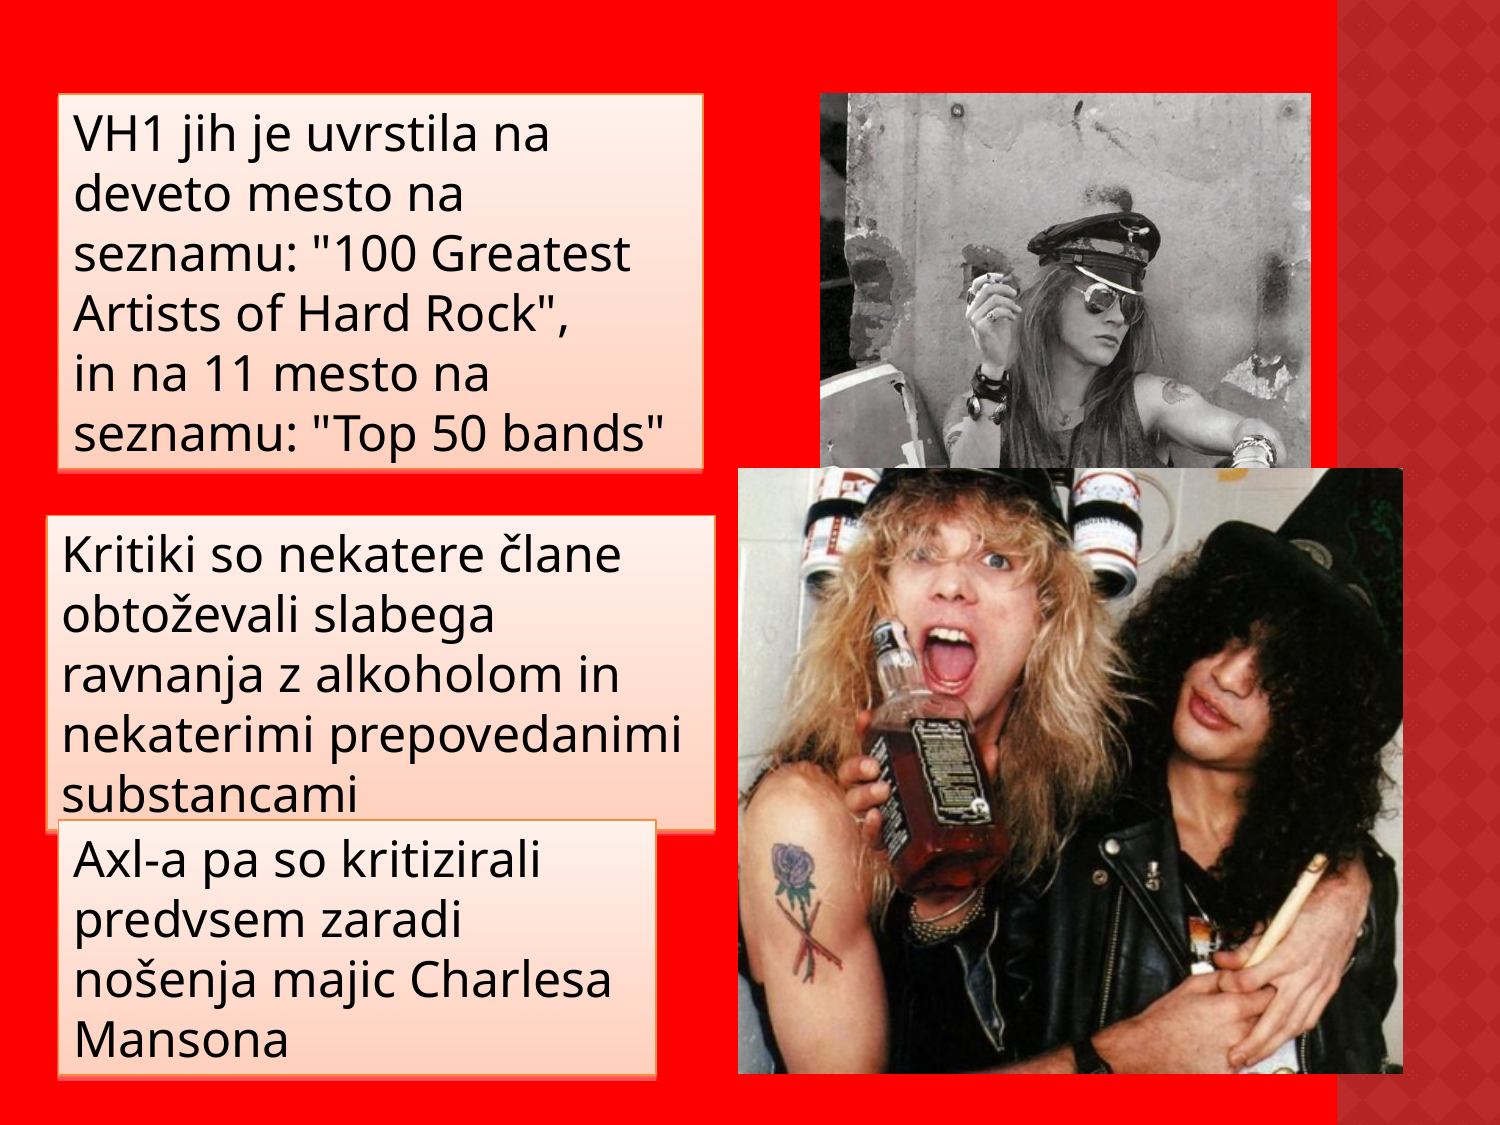

VH1 jih je uvrstila na deveto mesto na seznamu: "100 Greatest Artists of Hard Rock",
in na 11 mesto na seznamu: "Top 50 bands"
Kritiki so nekatere člane obtoževali slabega ravnanja z alkoholom in nekaterimi prepovedanimi substancami
Axl-a pa so kritizirali predvsem zaradi nošenja majic Charlesa Mansona